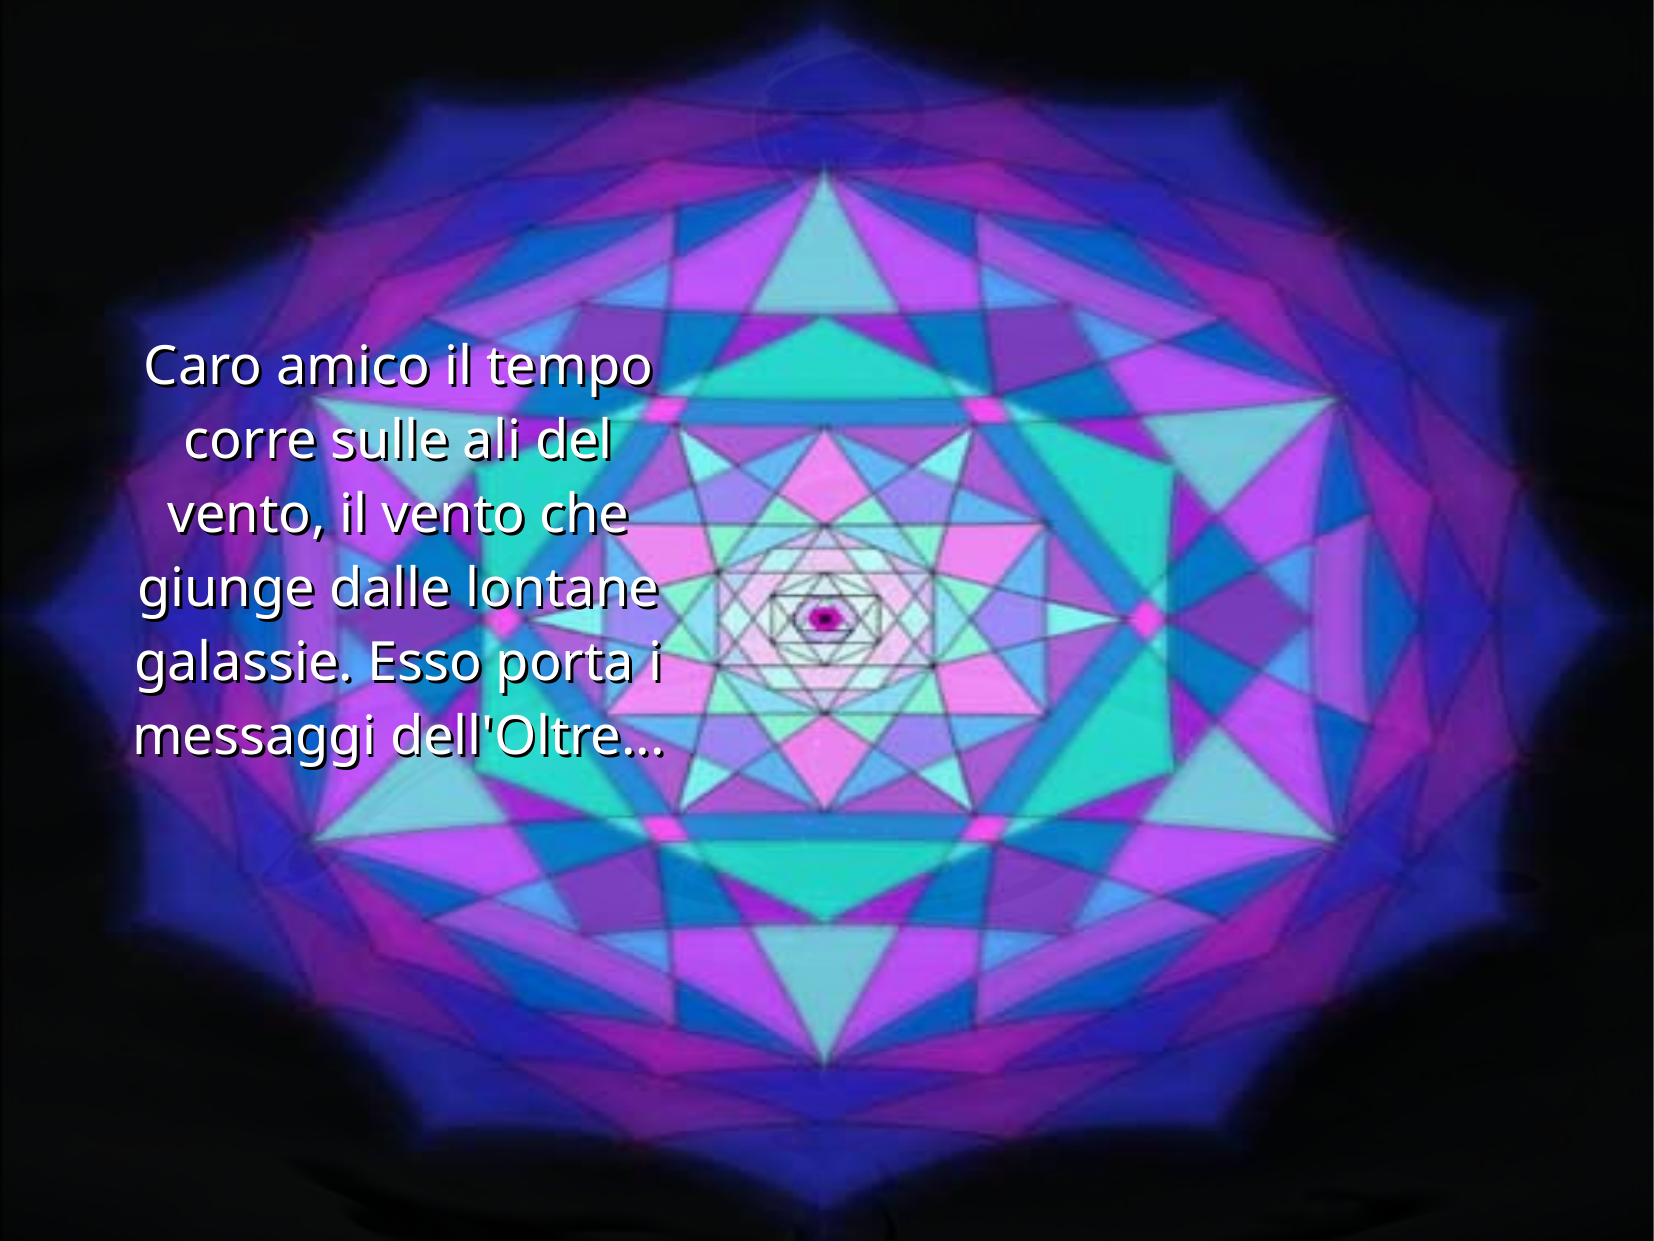

# Caro amico il tempo corre sulle ali del vento, il vento che giunge dalle lontane galassie. Esso porta i messaggi dell'Oltre...